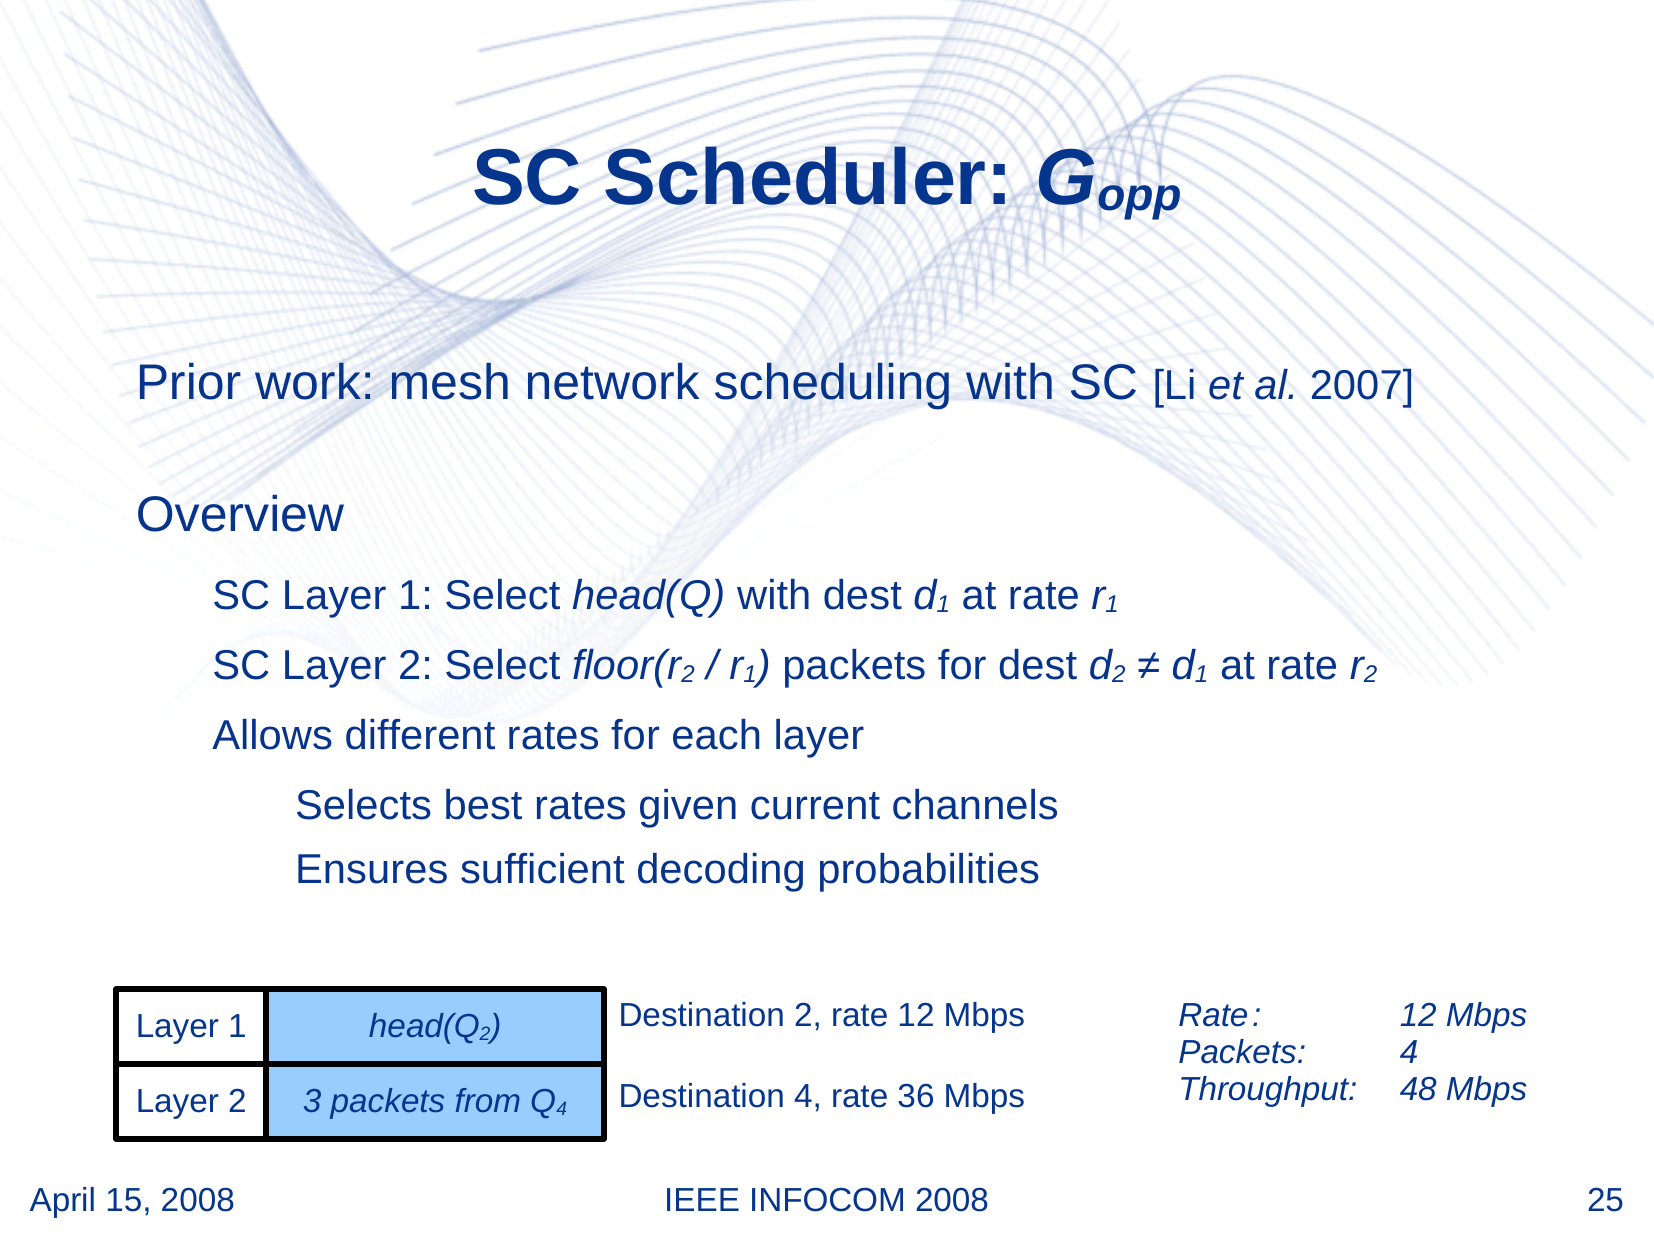

# SC Scheduler: Gopp
Prior work: mesh network scheduling with SC [Li et al. 2007]
Overview
SC Layer 1: Select head(Q) with dest d1 at rate r1
SC Layer 2: Select floor(r2 / r1) packets for dest d2 ≠ d1 at rate r2
Allows different rates for each layer
Selects best rates given current channels
Ensures sufficient decoding probabilities
Layer 1
head(Q2)
Layer 2
3 packets from Q4
Destination 2, rate 12 Mbps
Rate	:		12 Mbps
Packets:		4
Throughput:	48 Mbps
Destination 4, rate 36 Mbps
April 15, 2008
IEEE INFOCOM 2008
25